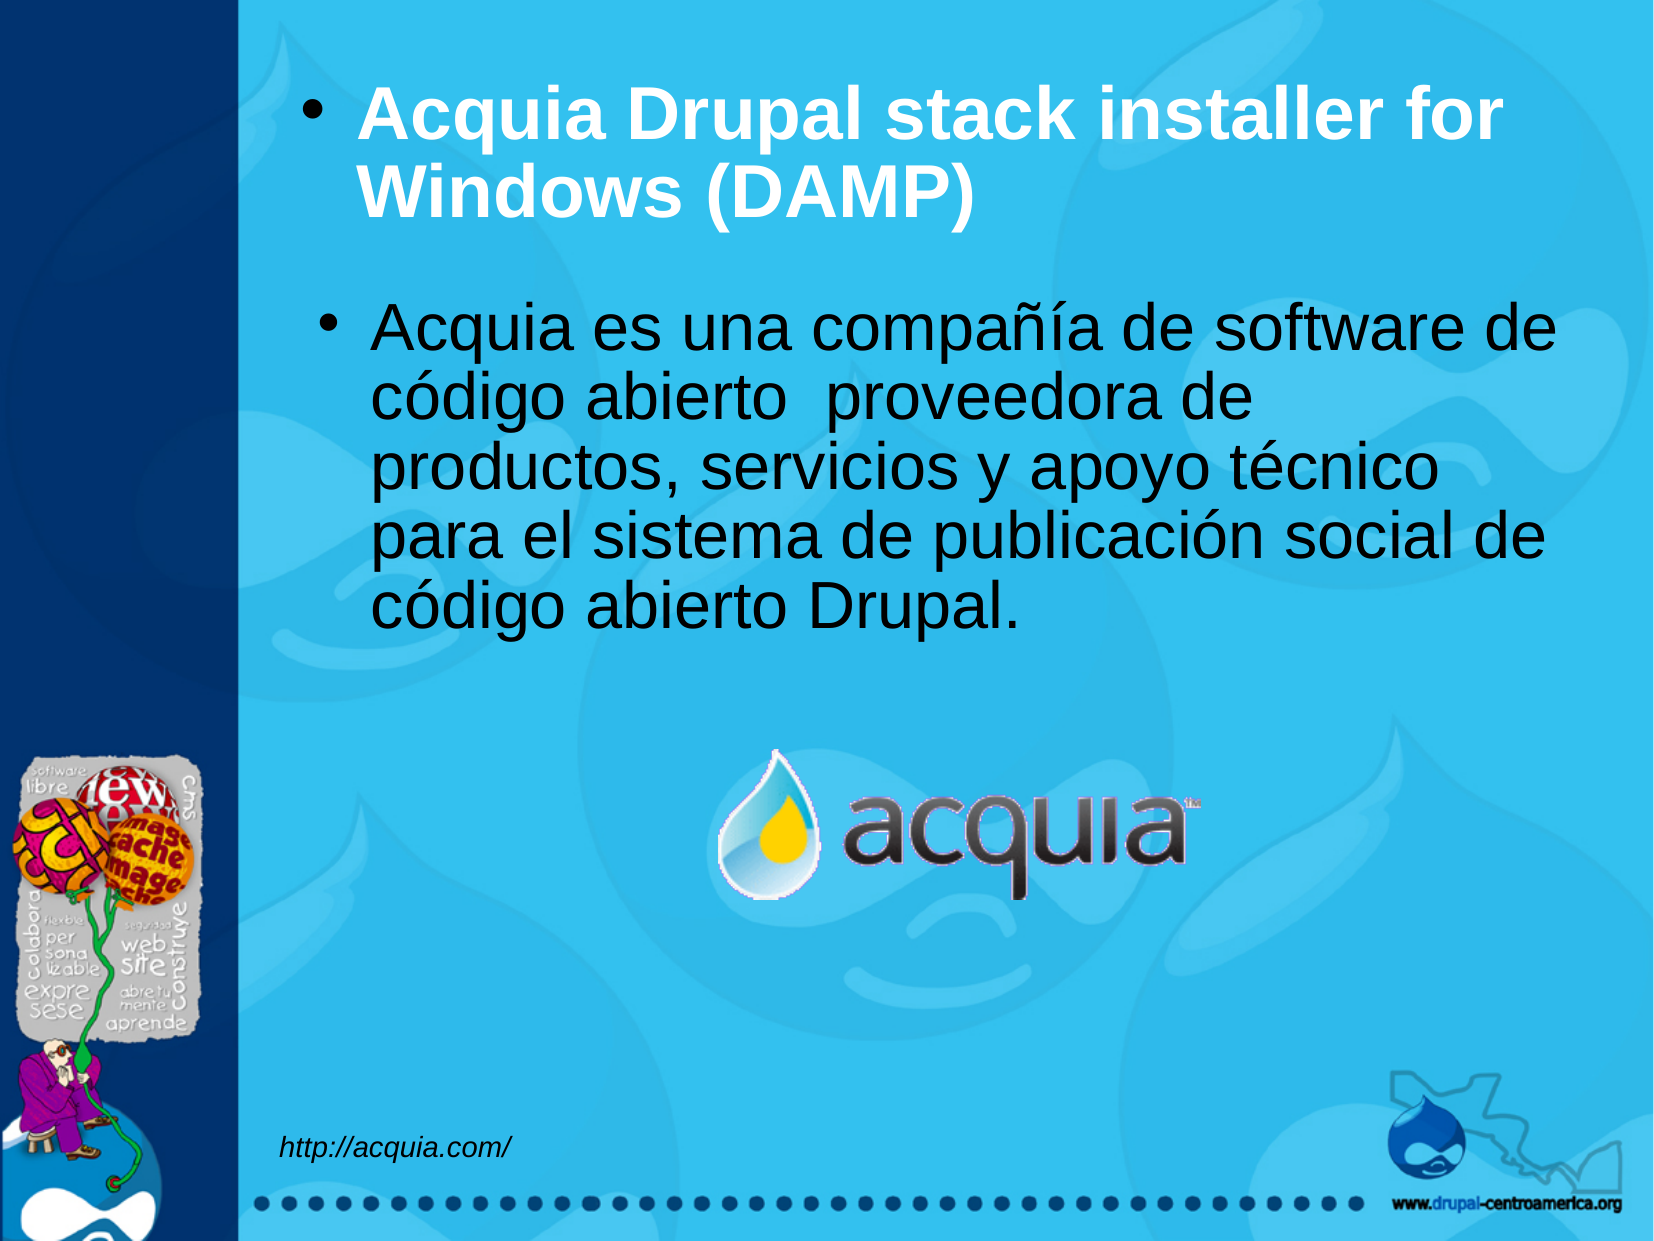

# Acquia Drupal stack installer for Windows (DAMP)
Acquia es una compañía de software de código abierto proveedora de productos, servicios y apoyo técnico para el sistema de publicación social de código abierto Drupal.
http://acquia.com/